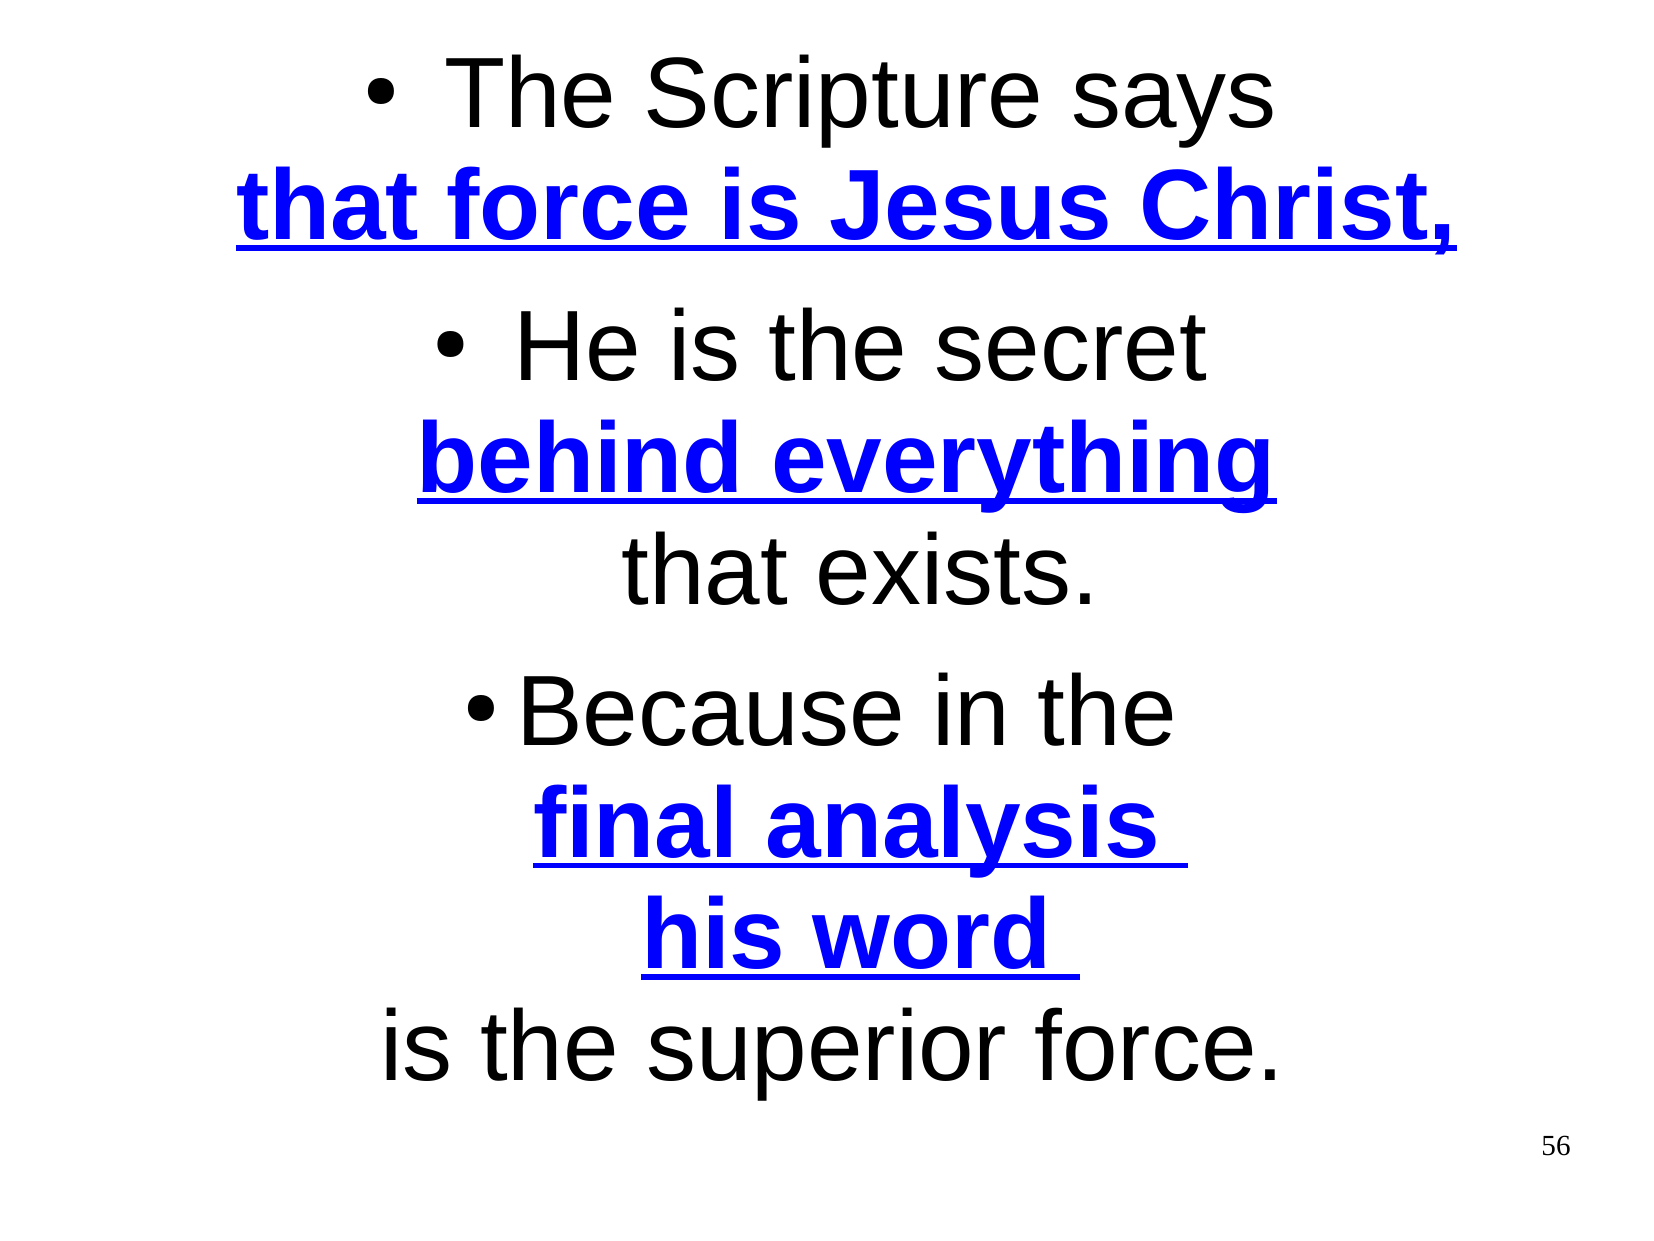

# The Scripture says that force is Jesus Christ,
 He is the secret
behind everything
that exists.
Because in the
final analysis
his word
is the superior force.
56